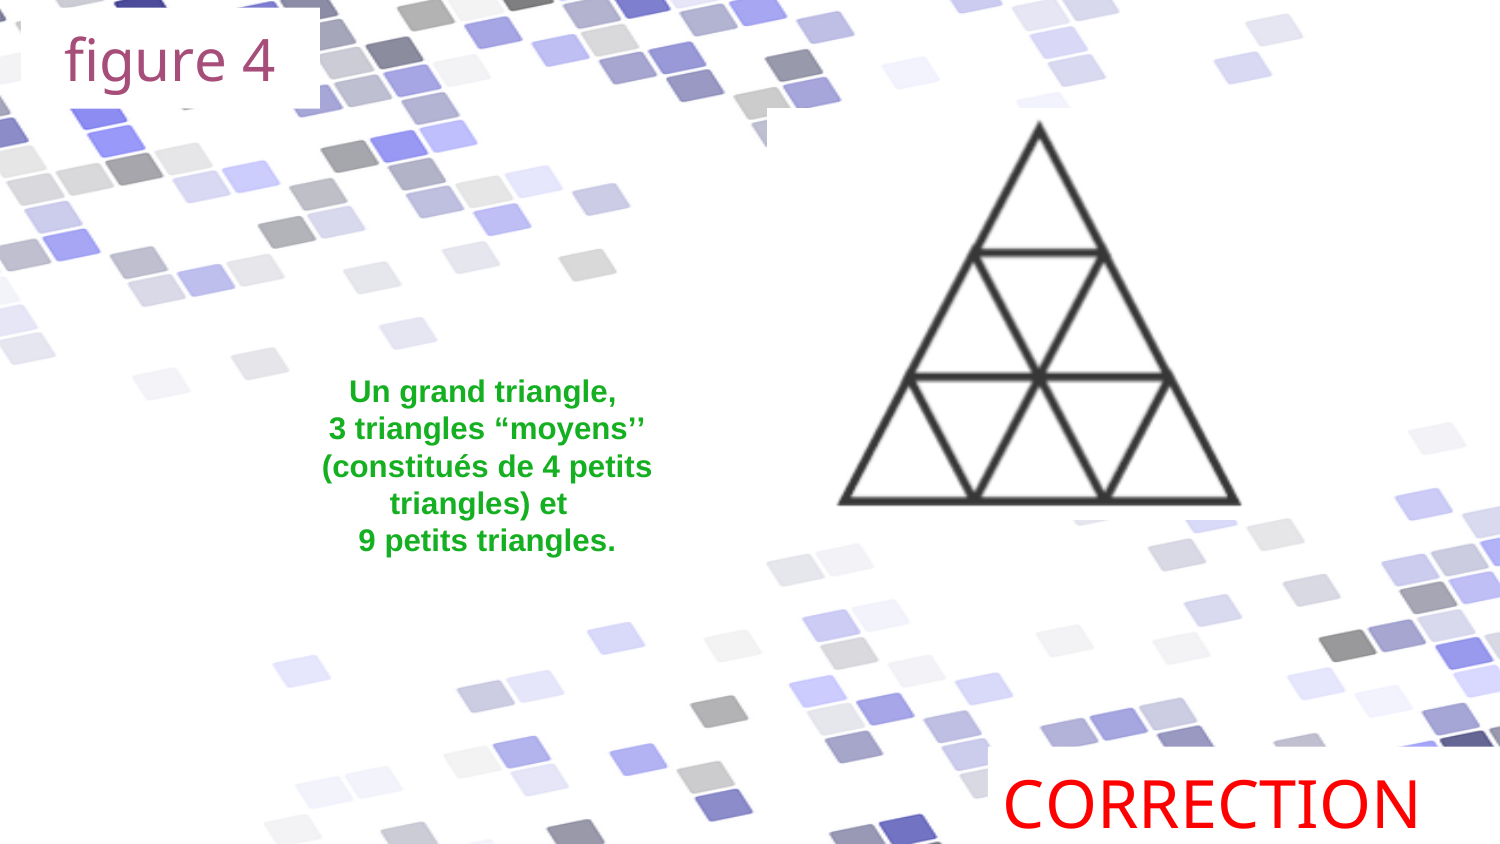

figure 4
Un grand triangle,
3 triangles “moyens’’ (constitués de 4 petits triangles) et
9 petits triangles.
CORRECTION